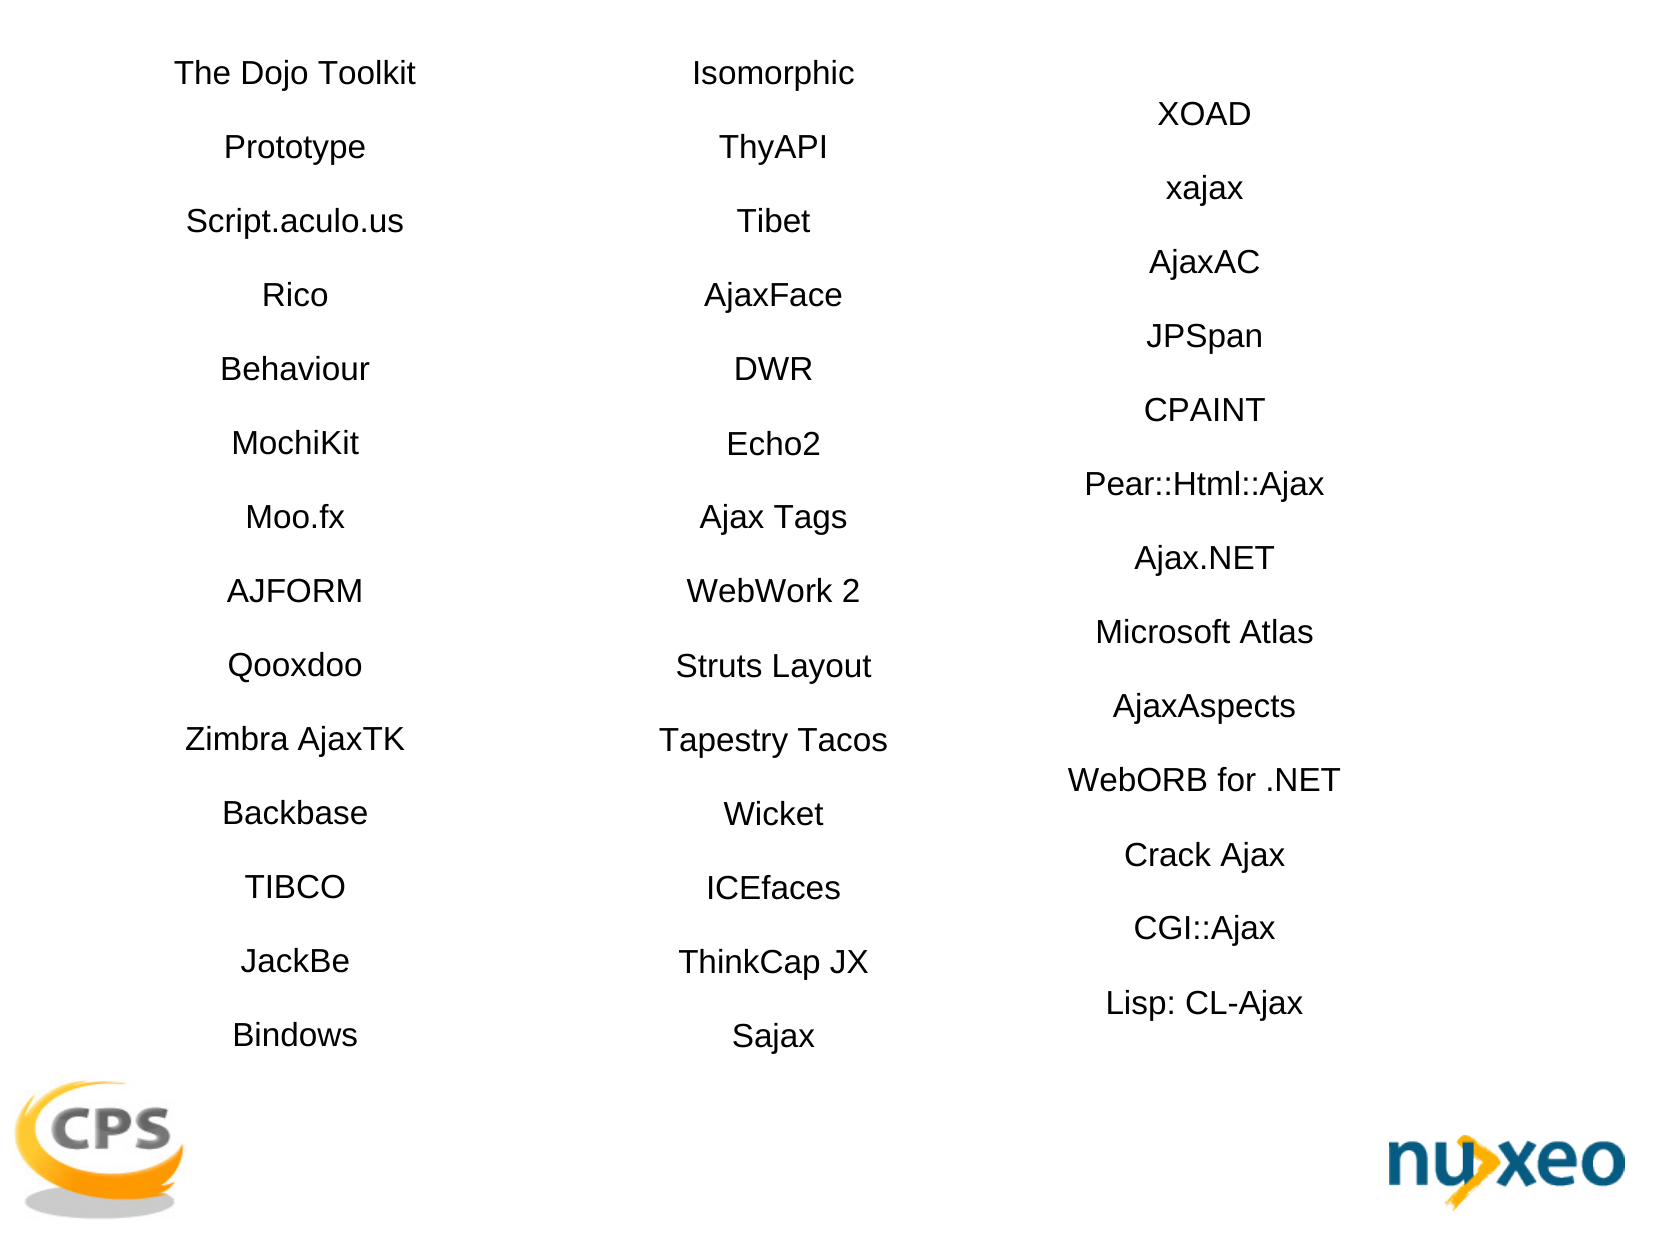

The Dojo Toolkit
Prototype
Script.aculo.us
Rico
Behaviour
MochiKit
Moo.fx
AJFORM
Qooxdoo
Zimbra AjaxTK
Backbase
TIBCO
JackBe
Bindows
Isomorphic
ThyAPI
Tibet
AjaxFace
DWR
Echo2
Ajax Tags
WebWork 2
Struts Layout
Tapestry Tacos
Wicket
ICEfaces
ThinkCap JX
Sajax
XOAD
xajax
AjaxAC
JPSpan
CPAINT
Pear::Html::Ajax
Ajax.NET
Microsoft Atlas
AjaxAspects
WebORB for .NET
Crack Ajax
CGI::Ajax
Lisp: CL-Ajax